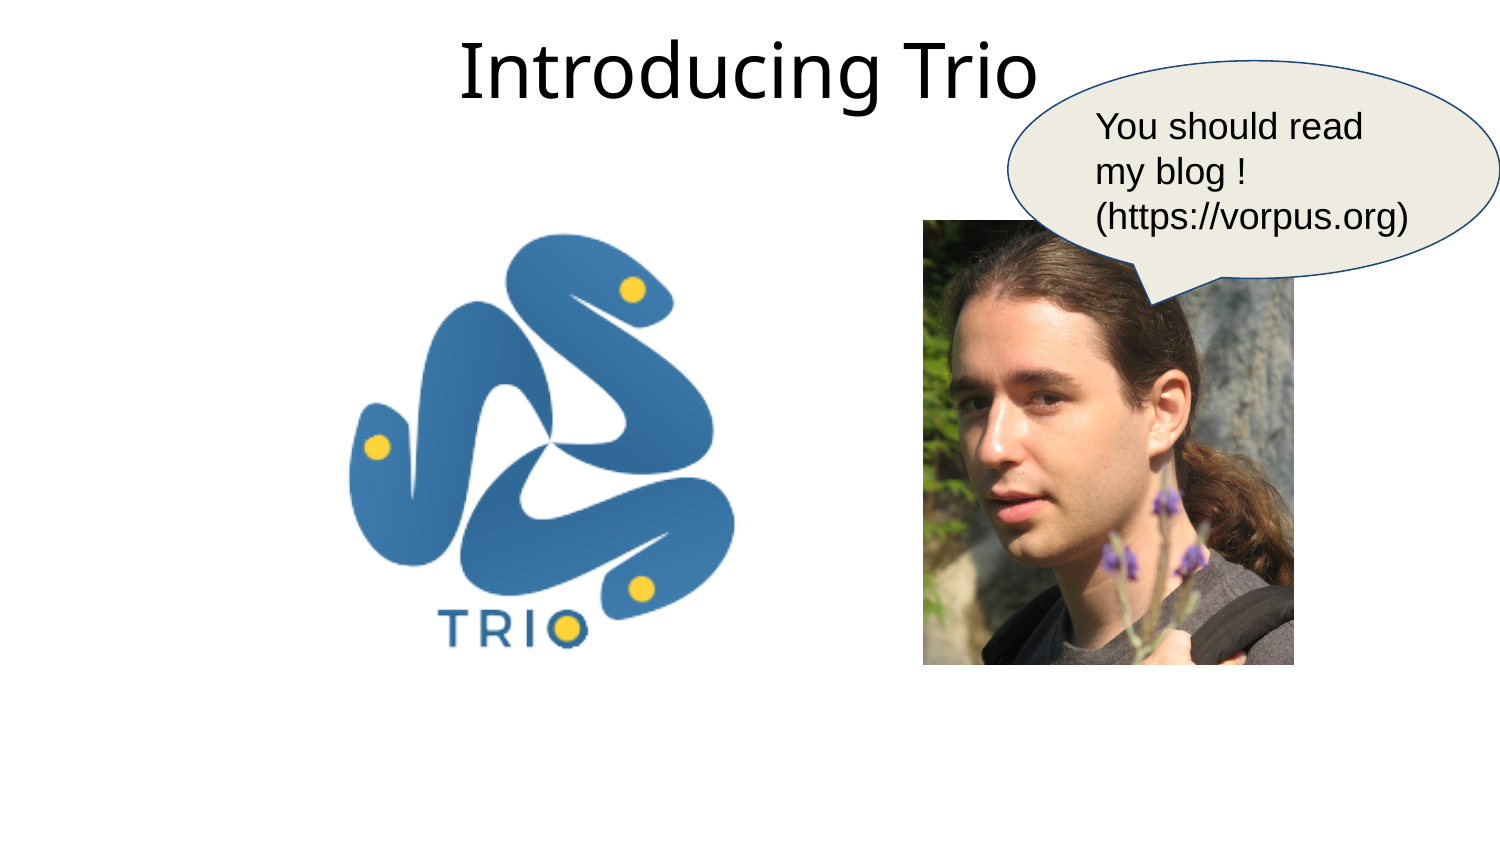

Introducing Trio
You should read my blog !
(https://vorpus.org)